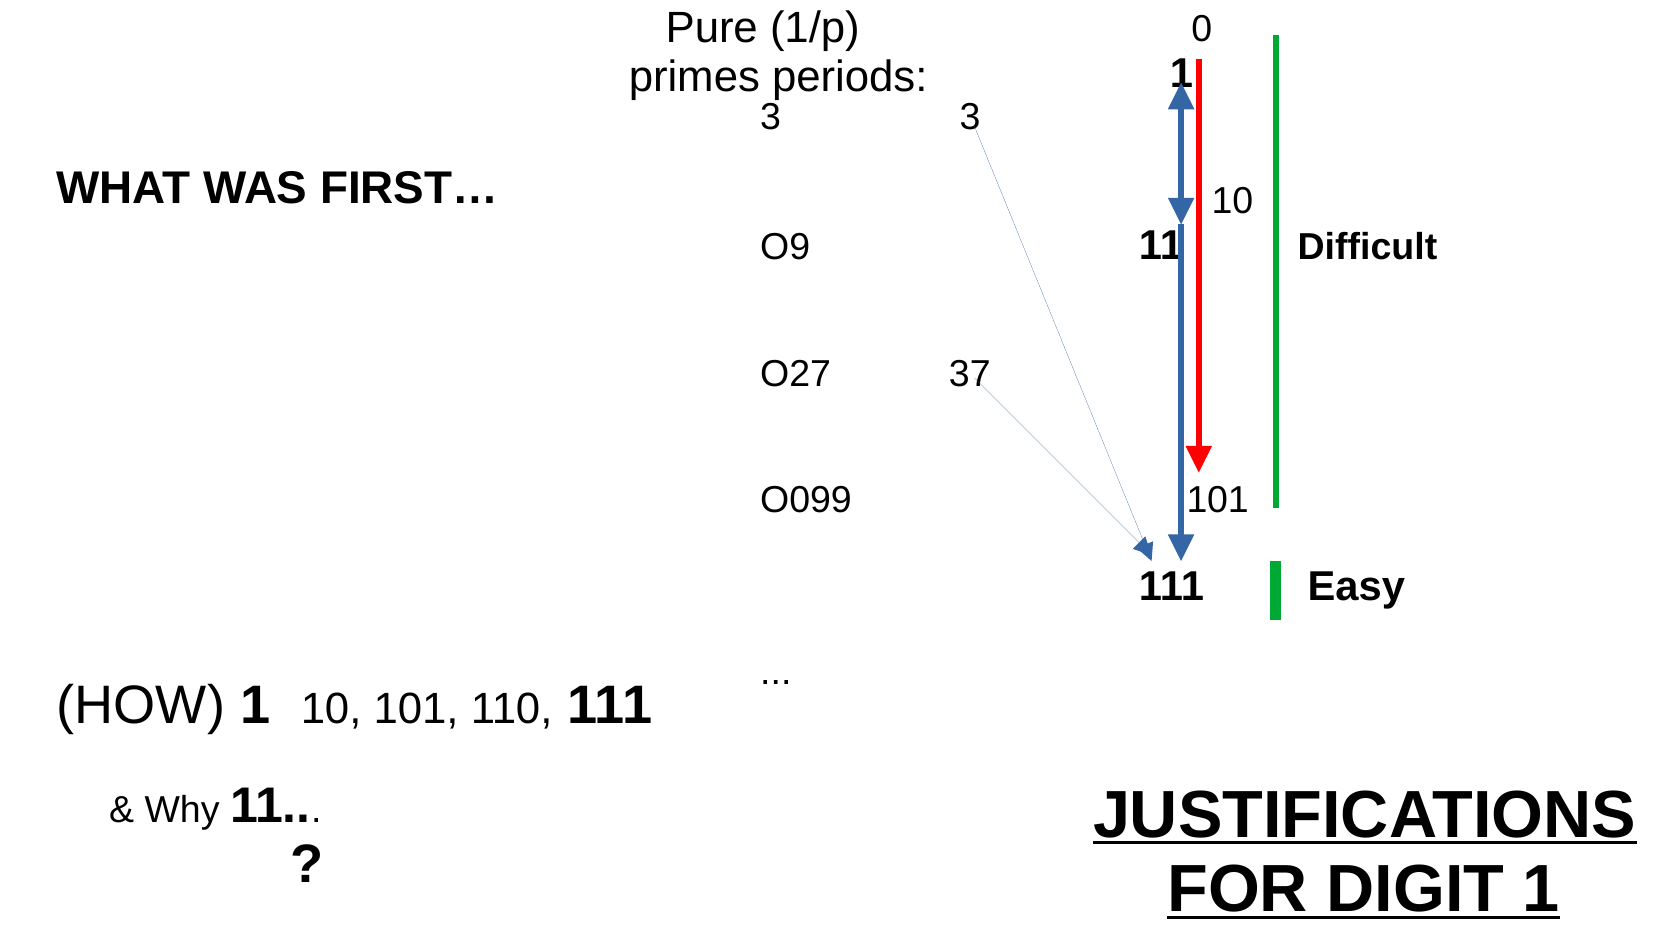

0
 1
3	 3
 10
O9		 11	 Difficult
O27	 37
O099 101
		 111 Easy
...
 JUSTIFICATIONS
 FOR DIGIT 1
 Pure (1/p)
primes periods:
WHAT WAS FIRST…
(HOW) 1 10, 101, 110, 111
 & Why 11...
 ?